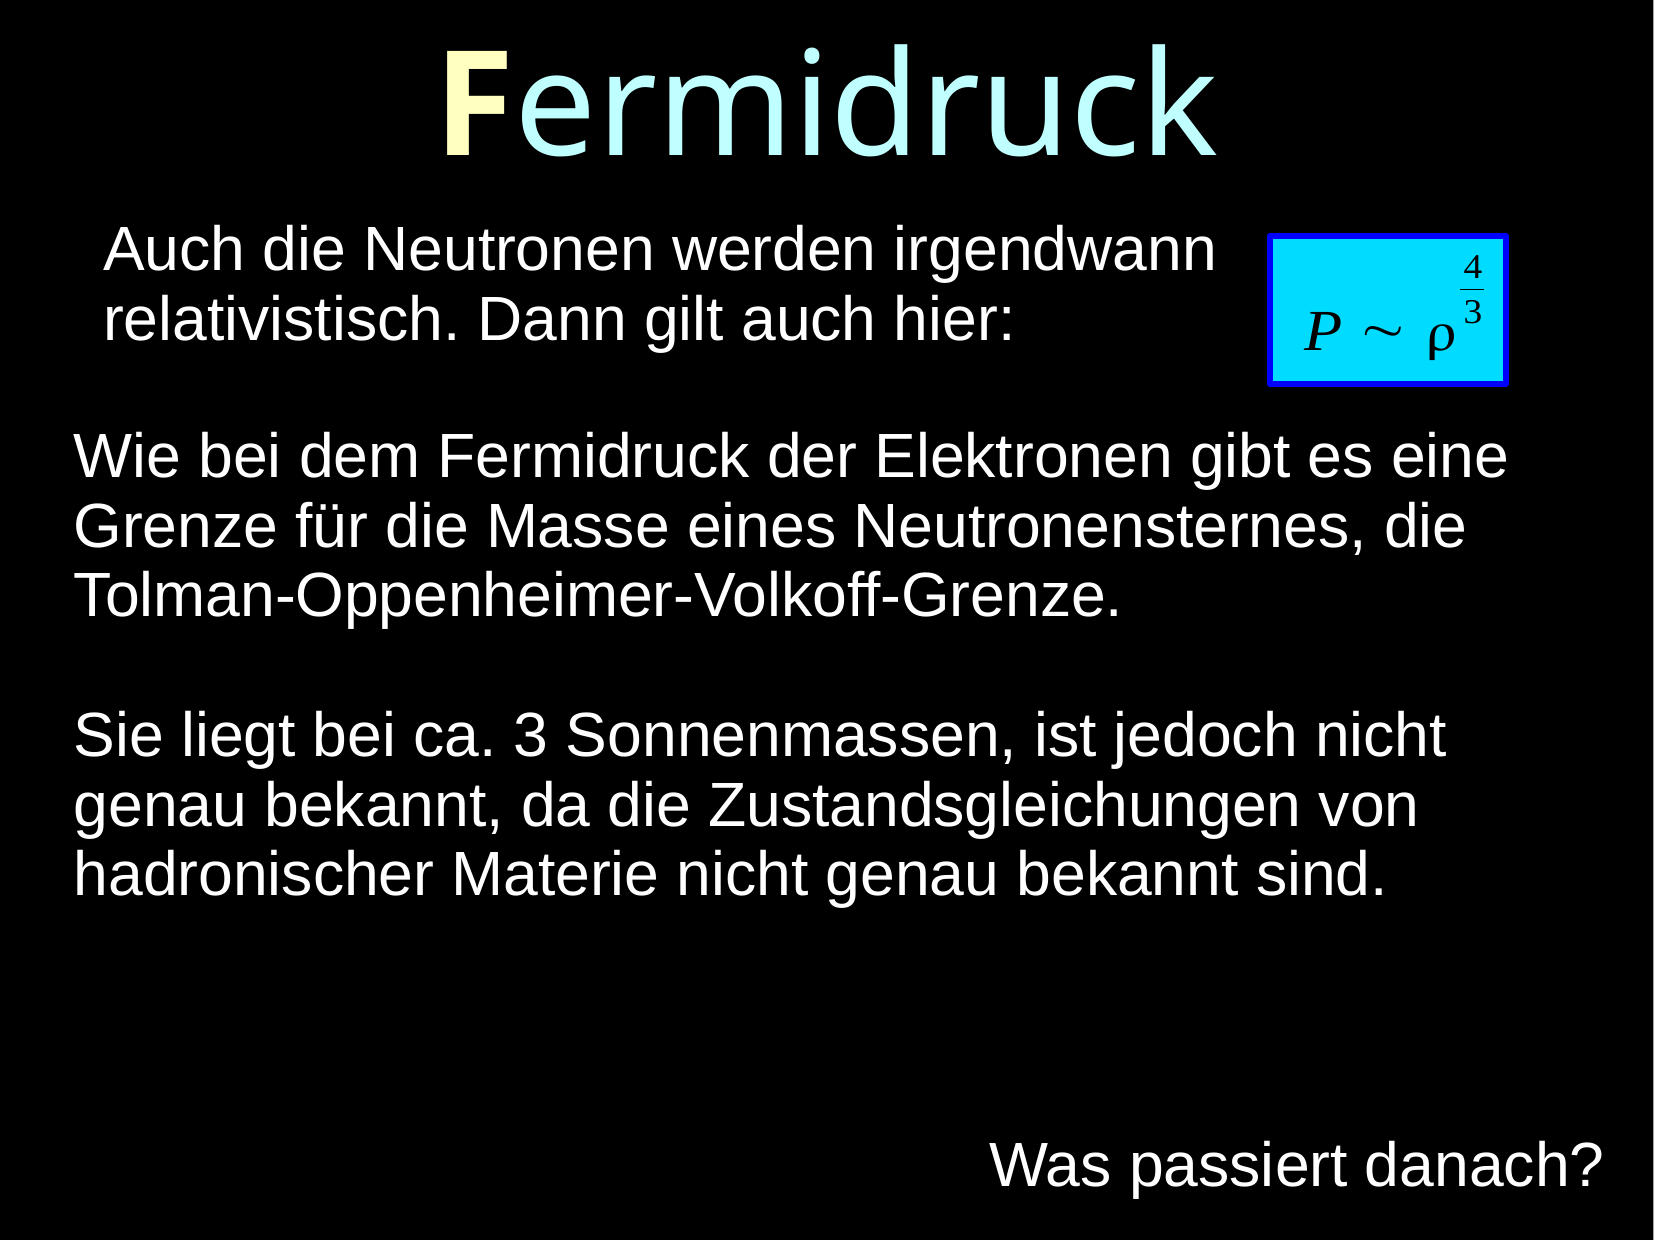

# Fermidruck
Auch die Neutronen werden irgendwann relativistisch. Dann gilt auch hier:
Wie bei dem Fermidruck der Elektronen gibt es eine Grenze für die Masse eines Neutronensternes, die Tolman-Oppenheimer-Volkoff-Grenze.
Sie liegt bei ca. 3 Sonnenmassen, ist jedoch nicht genau bekannt, da die Zustandsgleichungen von hadronischer Materie nicht genau bekannt sind.
Was passiert danach?